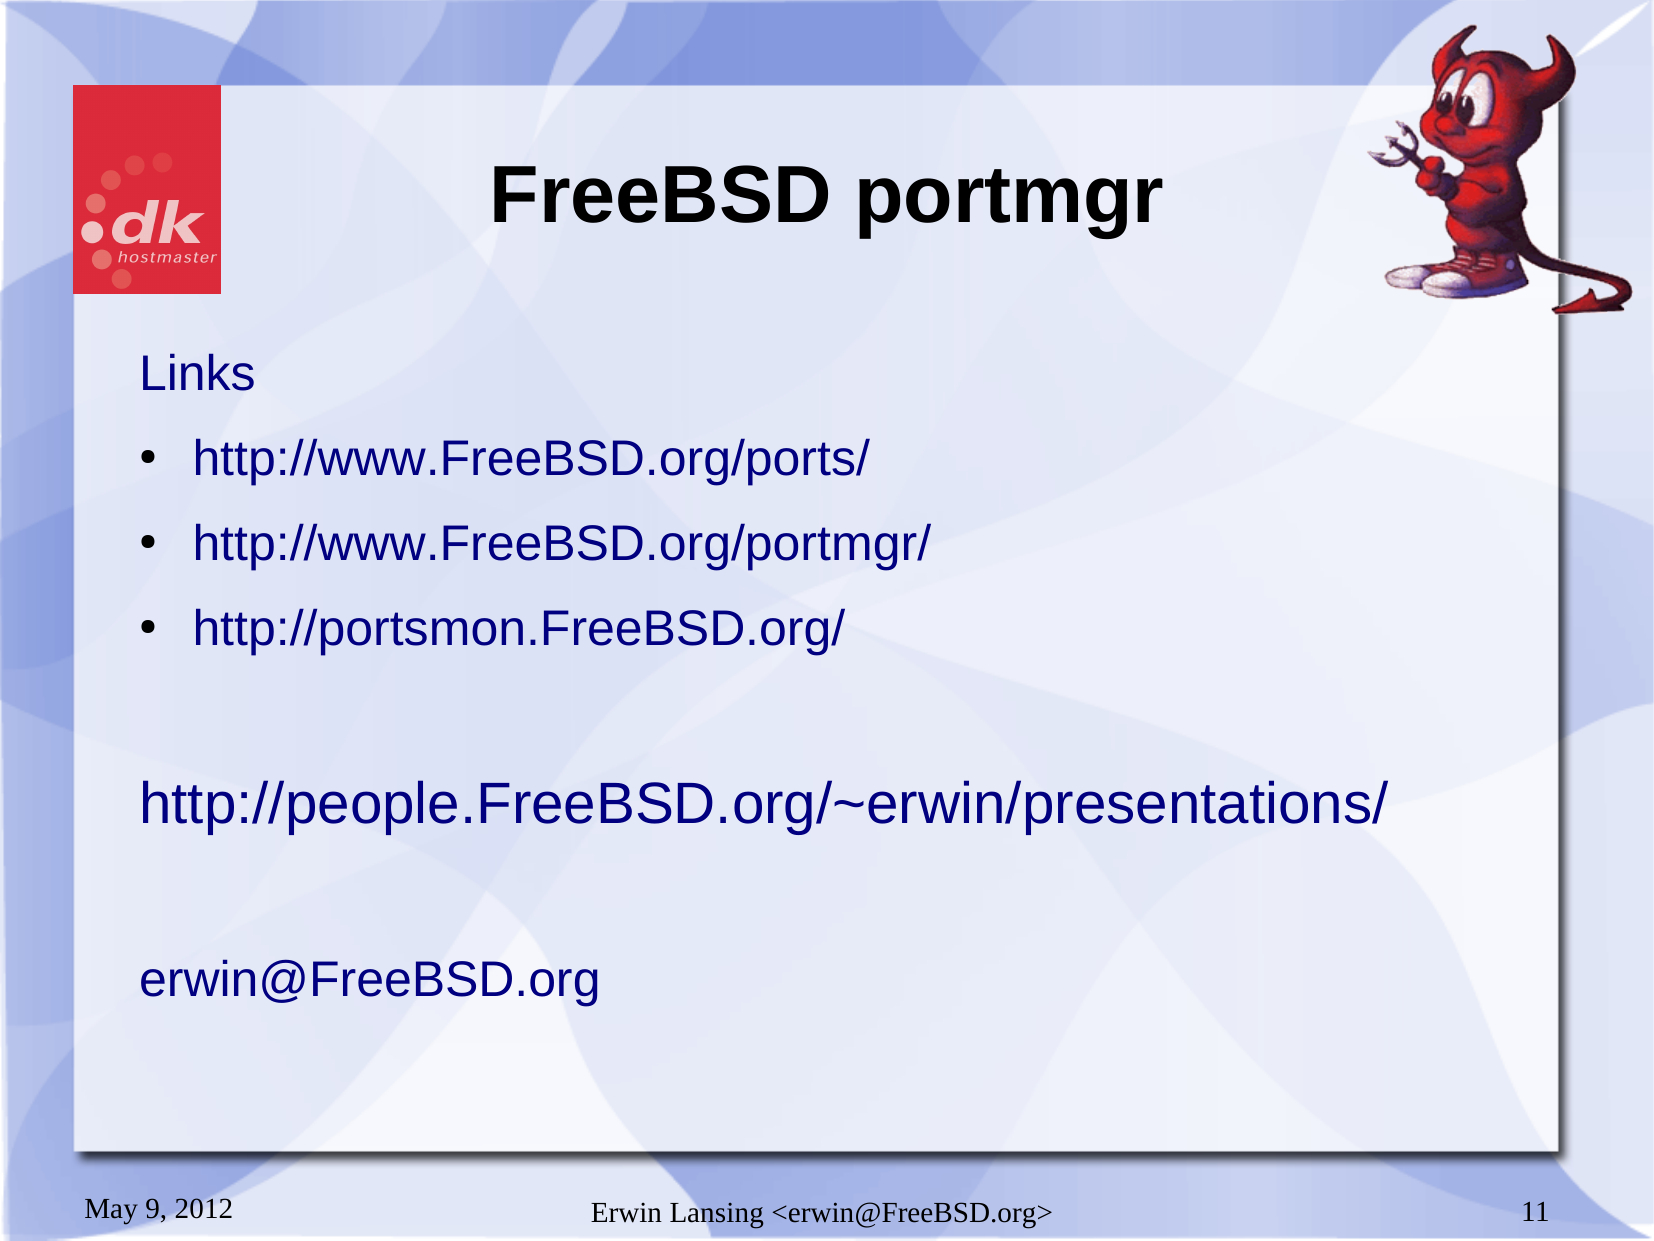

# FreeBSD portmgr
Links
http://www.FreeBSD.org/ports/
http://www.FreeBSD.org/portmgr/
http://portsmon.FreeBSD.org/
http://people.FreeBSD.org/~erwin/presentations/
erwin@FreeBSD.org
May 9, 2012
11
Erwin Lansing <erwin@FreeBSD.org>